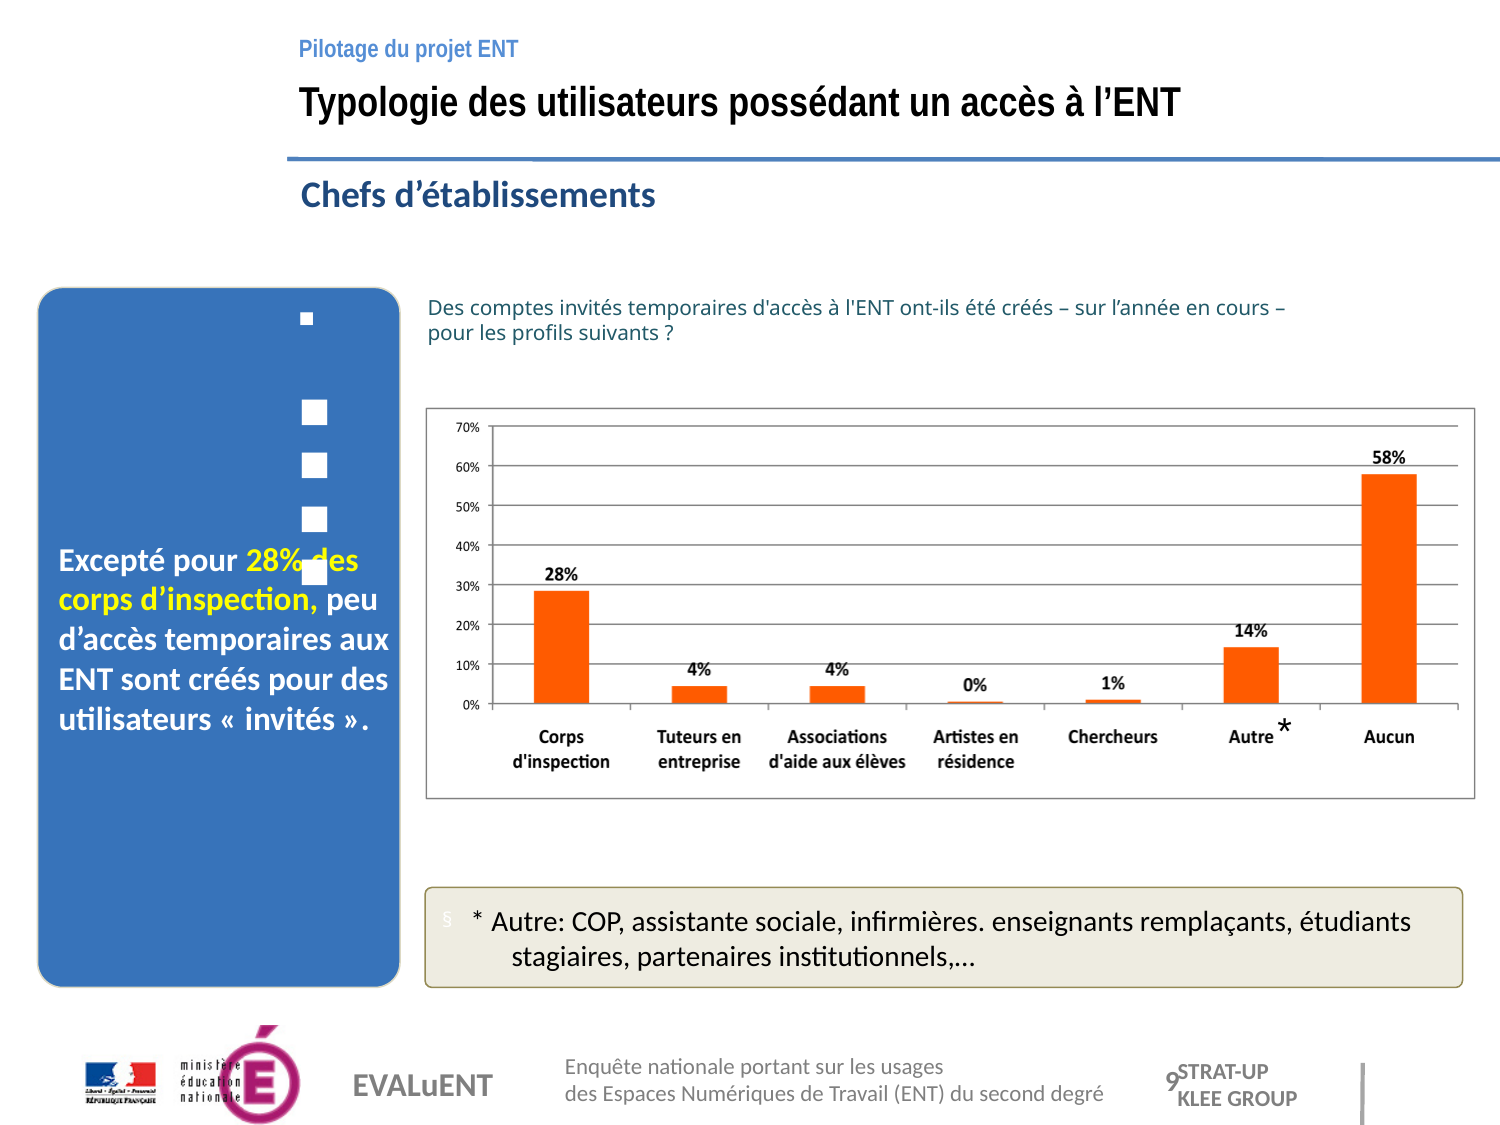

Pilotage du projet ENT
Typologie des utilisateurs possédant un accès à l’ENT
Chefs d’établissements
Excepté pour 28% des corps d’inspection, peu
d’accès temporaires aux ENT sont créés pour des utilisateurs « invités ».
Des comptes invités temporaires d'accès à l'ENT ont-ils été créés – sur l’année en cours –
pour les profils suivants ?
*
* Autre: COP, assistante sociale, infirmières. enseignants remplaçants, étudiants
 stagiaires, partenaires institutionnels,…